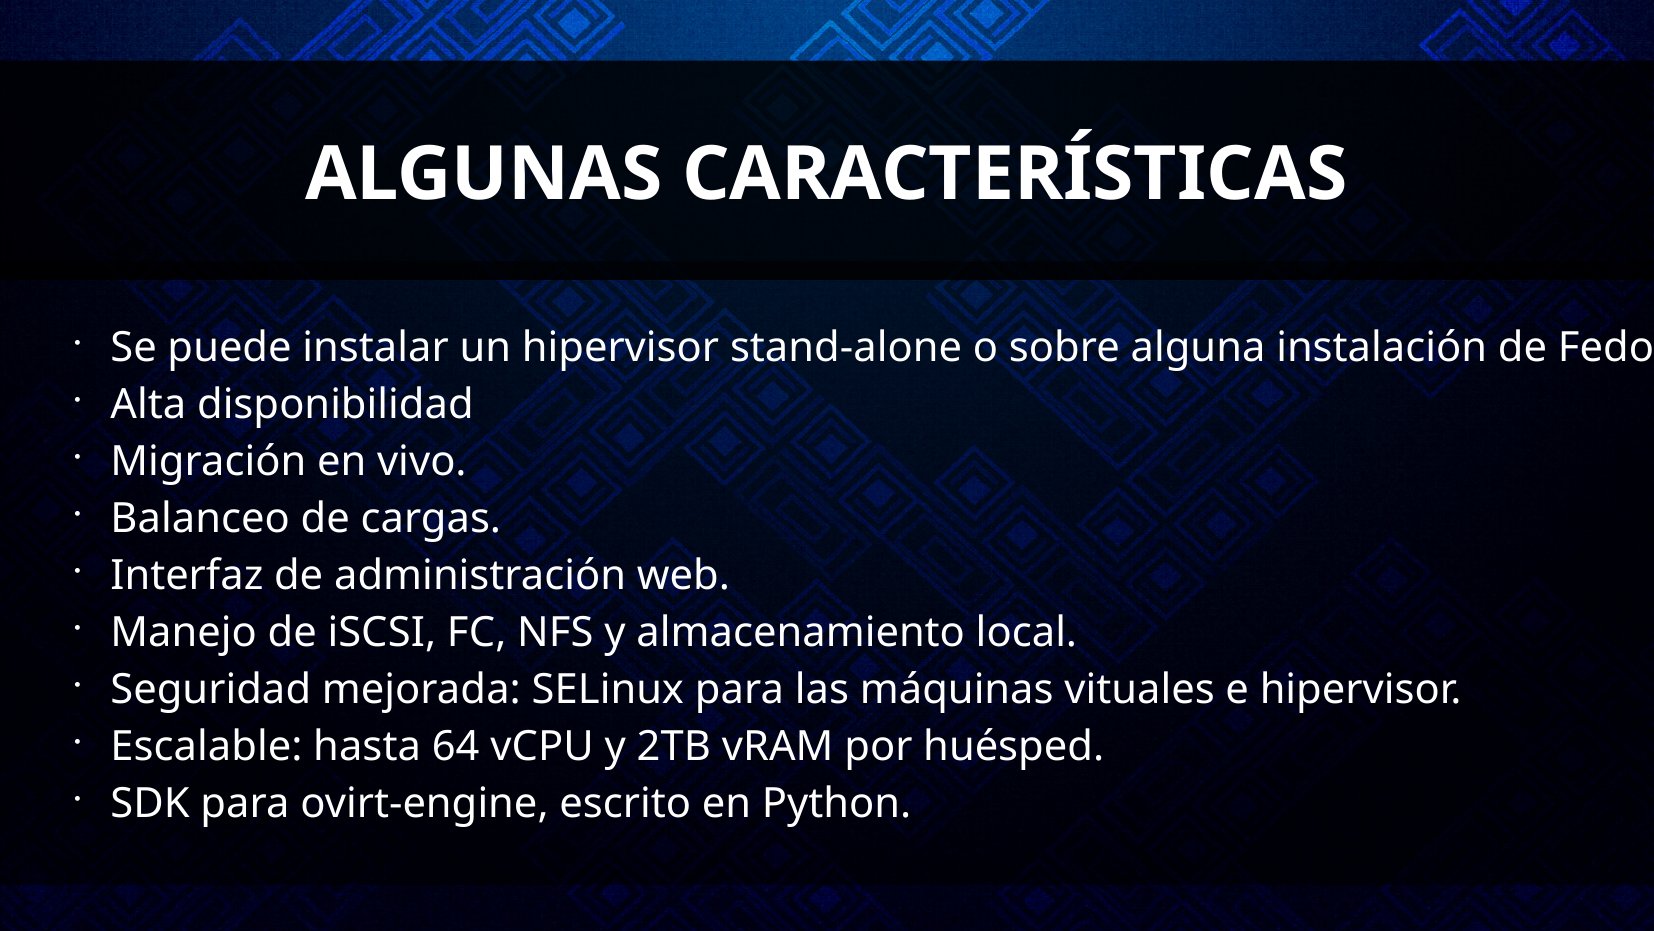

ALGUNAS CARACTERÍSTICAS
Se puede instalar un hipervisor stand-alone o sobre alguna instalación de Fedora.
Alta disponibilidad
Migración en vivo.
Balanceo de cargas.
Interfaz de administración web.
Manejo de iSCSI, FC, NFS y almacenamiento local.
Seguridad mejorada: SELinux para las máquinas vituales e hipervisor.
Escalable: hasta 64 vCPU y 2TB vRAM por huésped.
SDK para ovirt-engine, escrito en Python.